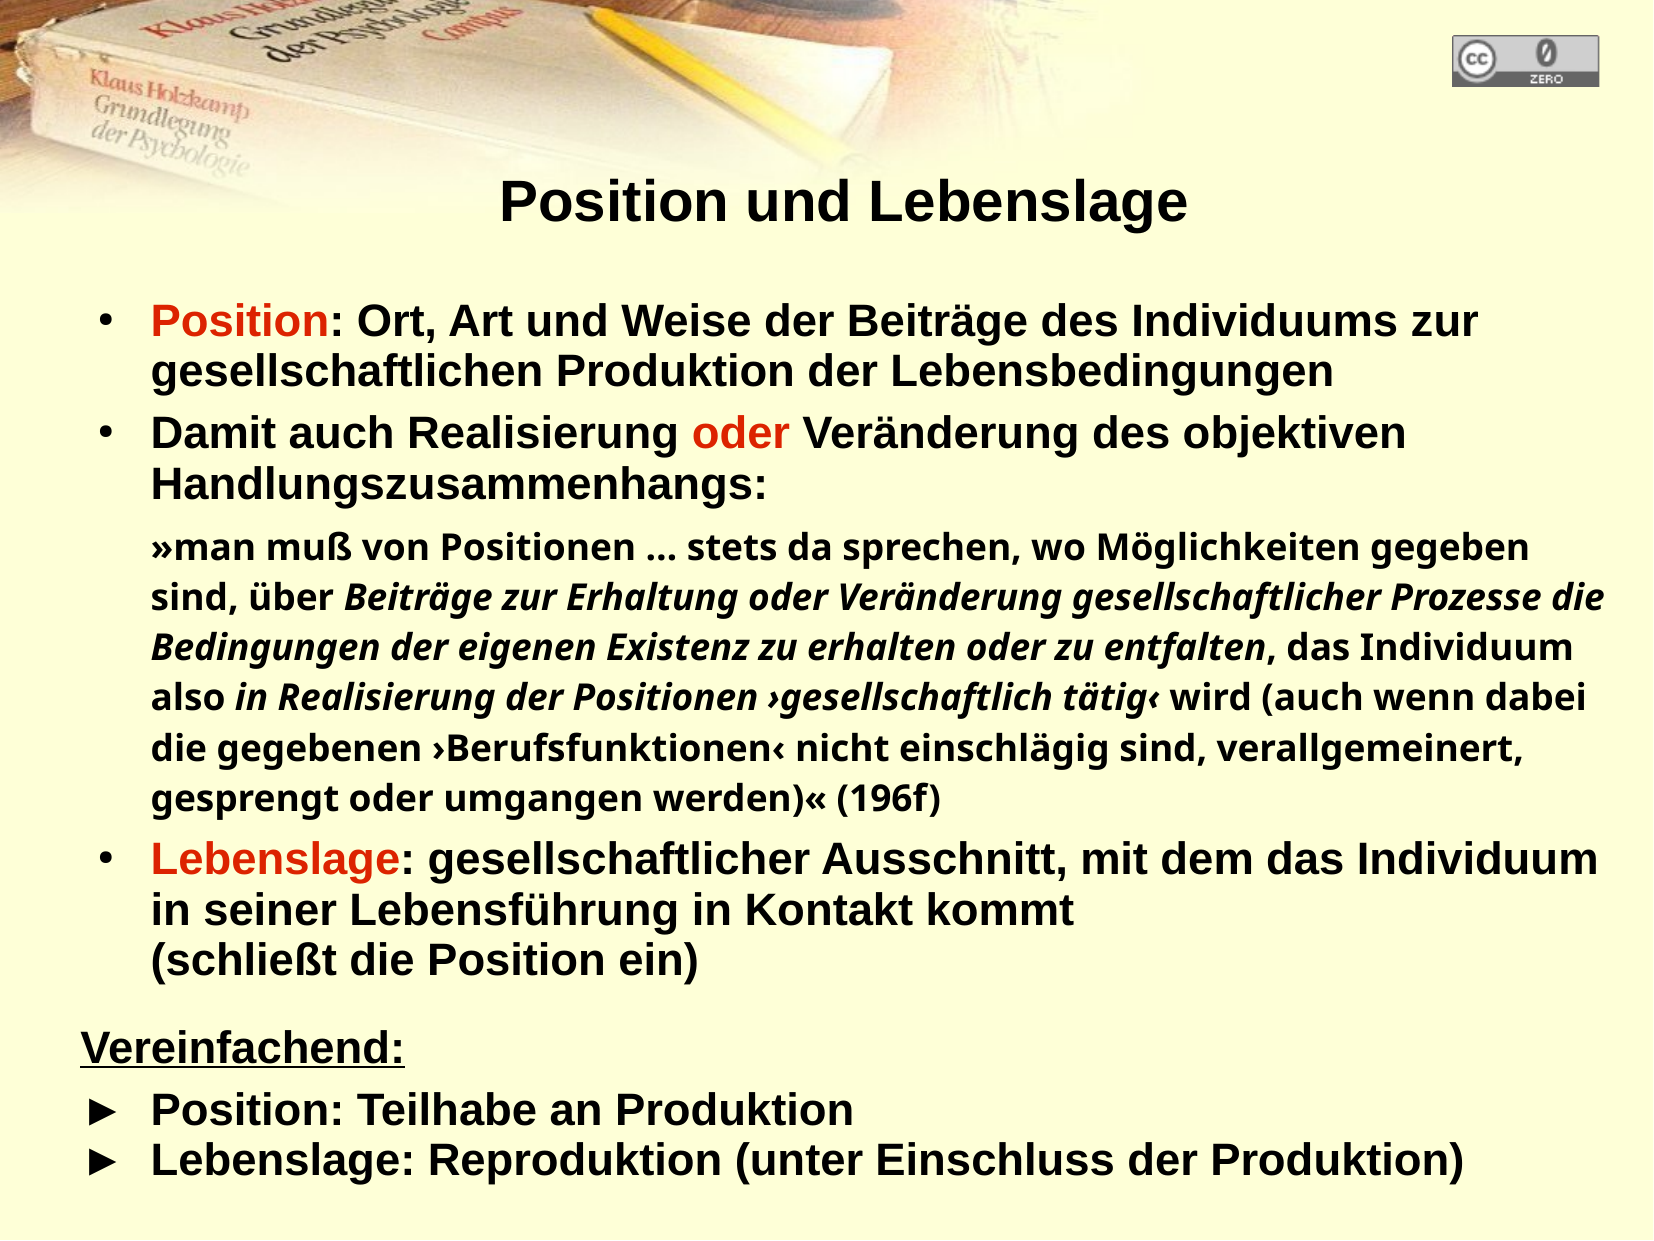

# Position und Lebenslage
Position: Ort, Art und Weise der Beiträge des Individuums zur gesellschaftlichen Produktion der Lebensbedingungen
Damit auch Realisierung oder Veränderung des objektiven Handlungszusammenhangs:
»man muß von Positionen … stets da sprechen, wo Möglichkeiten gegeben sind, über Beiträge zur Erhaltung oder Veränderung gesellschaftlicher Prozesse die Bedingungen der eigenen Existenz zu erhalten oder zu entfalten, das Individuum also in Realisierung der Positionen ›gesellschaftlich tätig‹ wird (auch wenn dabei die gegebenen ›Berufsfunktionen‹ nicht einschlägig sind, verallgemeinert, gesprengt oder umgangen werden)« (196f)
Lebenslage: gesellschaftlicher Ausschnitt, mit dem das Individuum in seiner Lebensführung in Kontakt kommt
(schließt die Position ein)
Vereinfachend:
►	Position: Teilhabe an Produktion
►	Lebenslage: Reproduktion (unter Einschluss der Produktion)